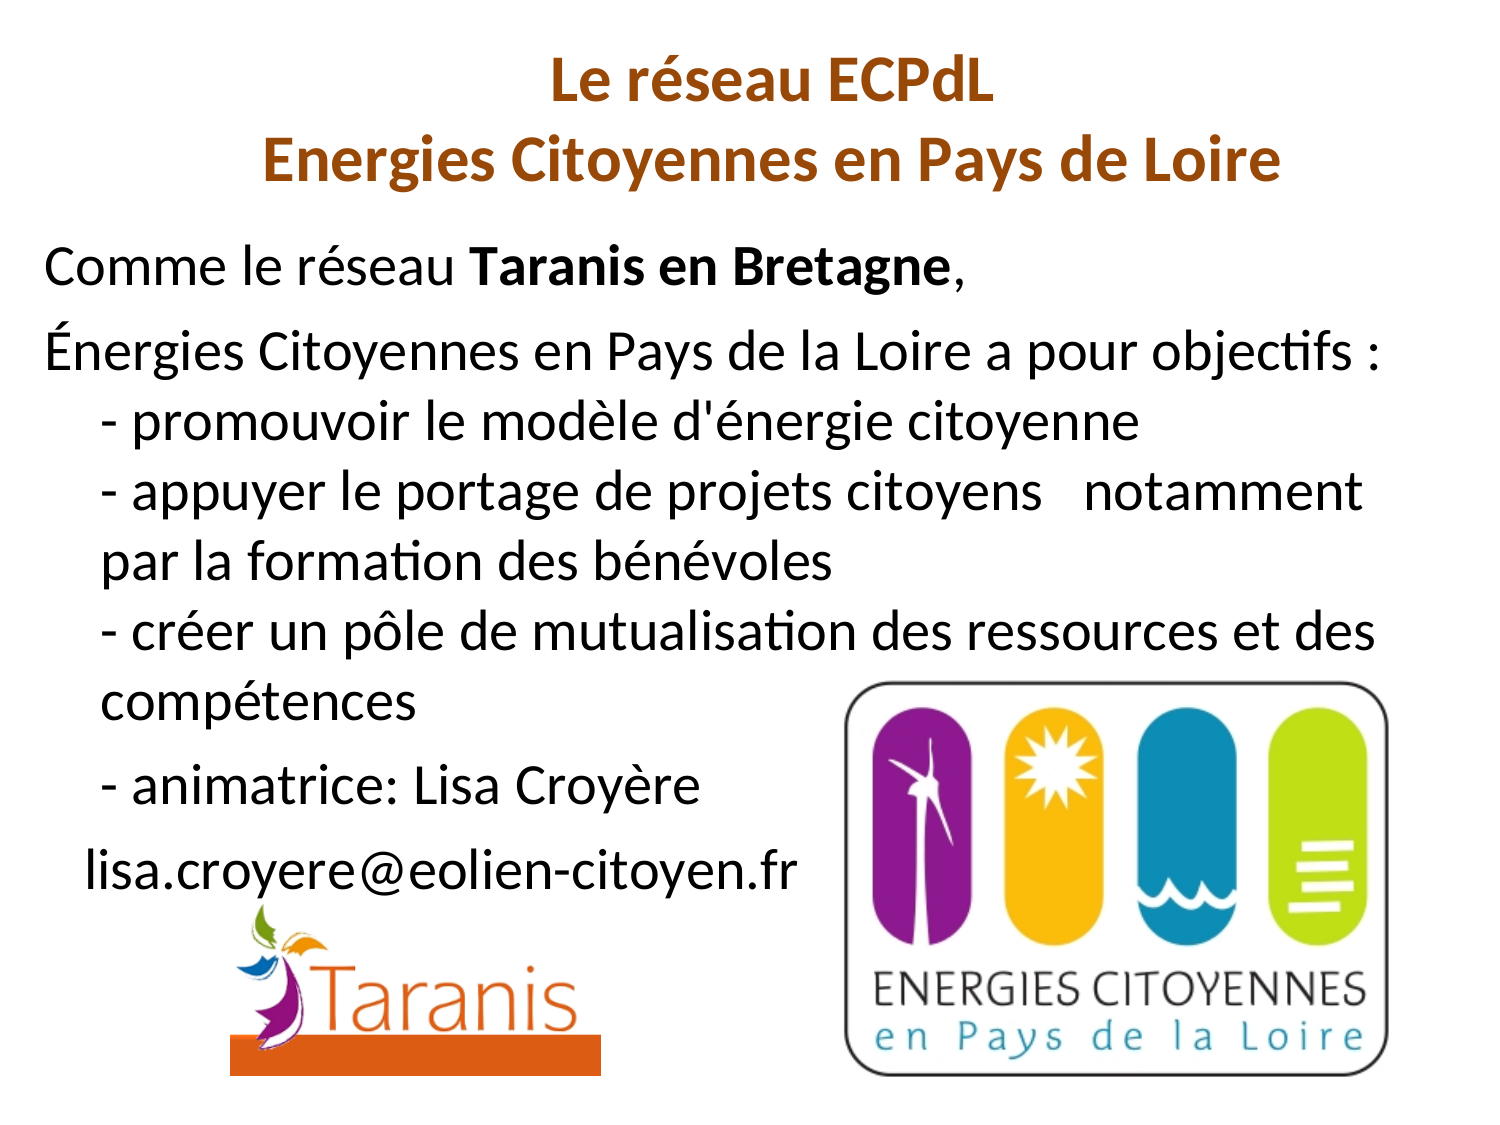

# Le réseau ECPdL Energies Citoyennes en Pays de Loire
Comme le réseau Taranis en Bretagne,
Énergies Citoyennes en Pays de la Loire a pour objectifs :
- promouvoir le modèle d'énergie citoyenne
- appuyer le portage de projets citoyens notamment par la formation des bénévoles
- créer un pôle de mutualisation des ressources et des compétences
	- animatrice: Lisa Croyère
 lisa.croyere@eolien-citoyen.fr